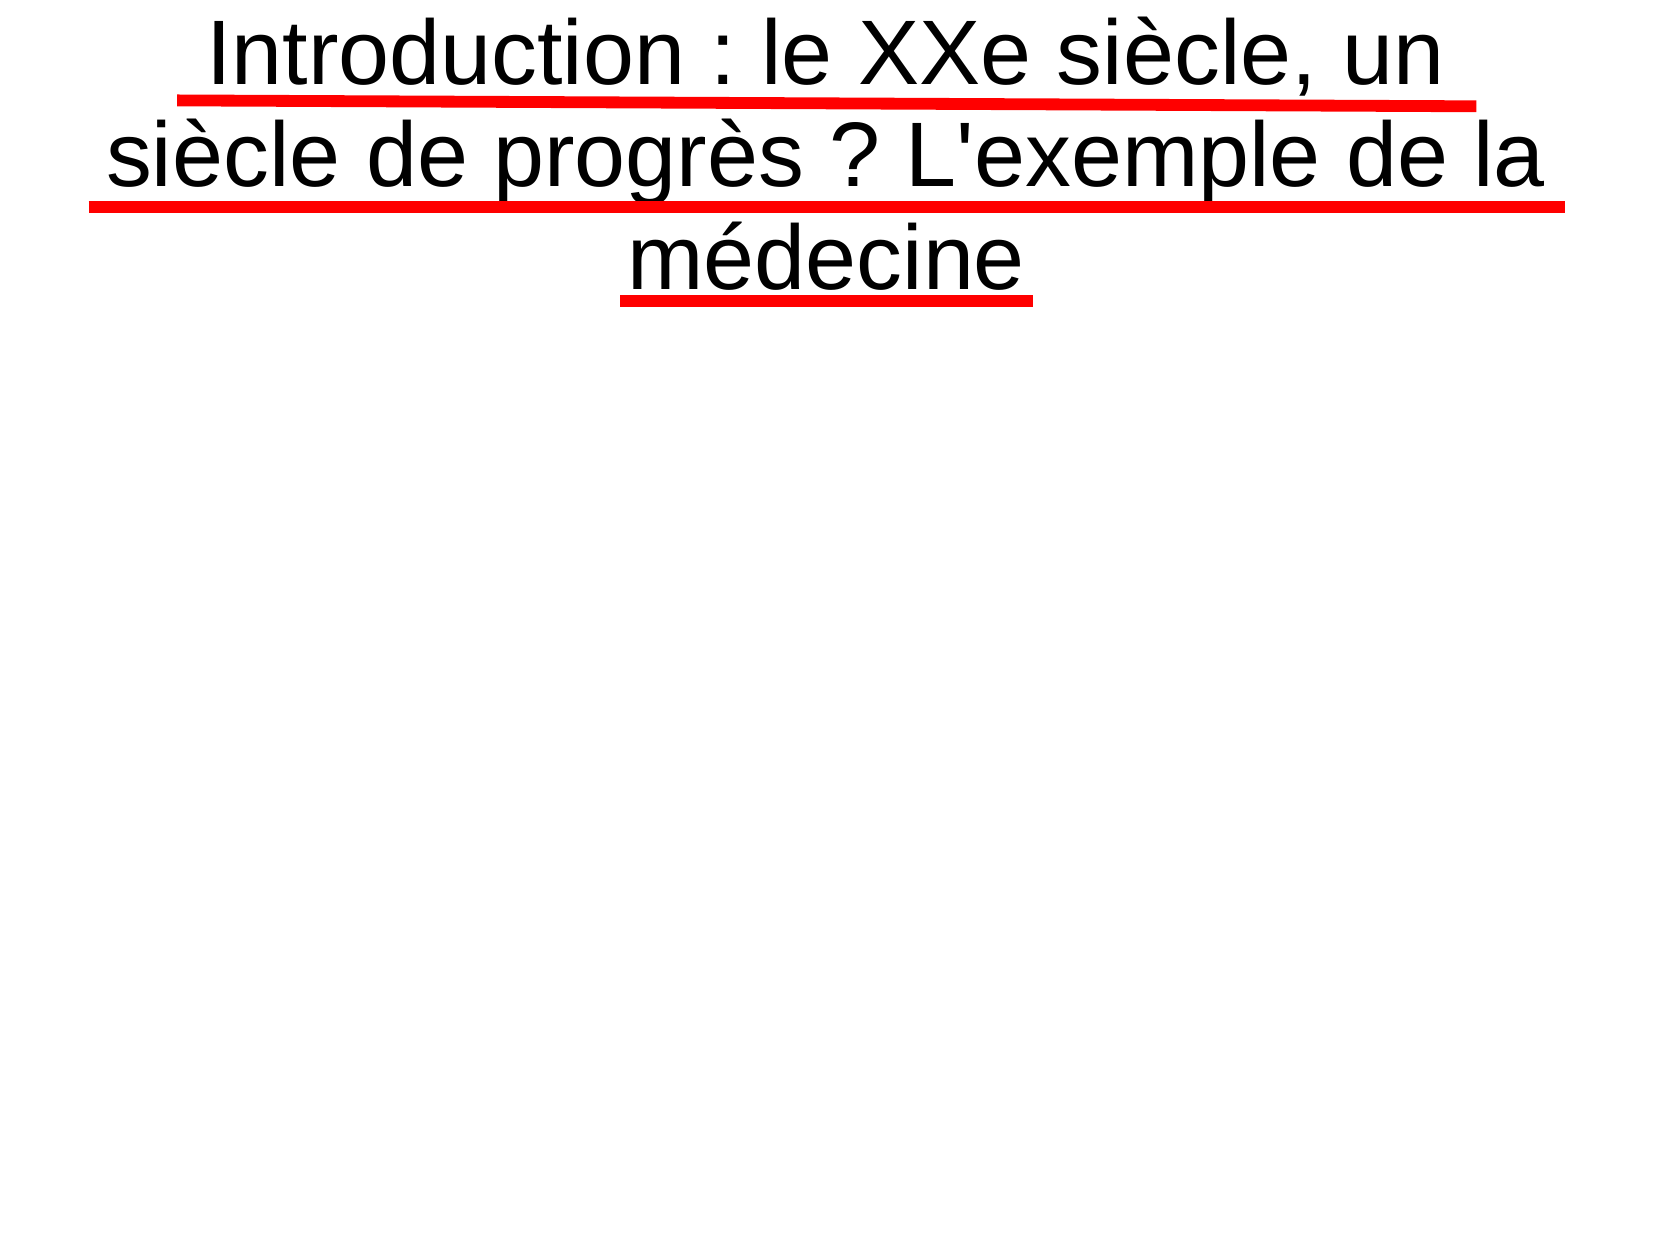

# Introduction : le XXe siècle, un siècle de progrès ? L'exemple de la médecine